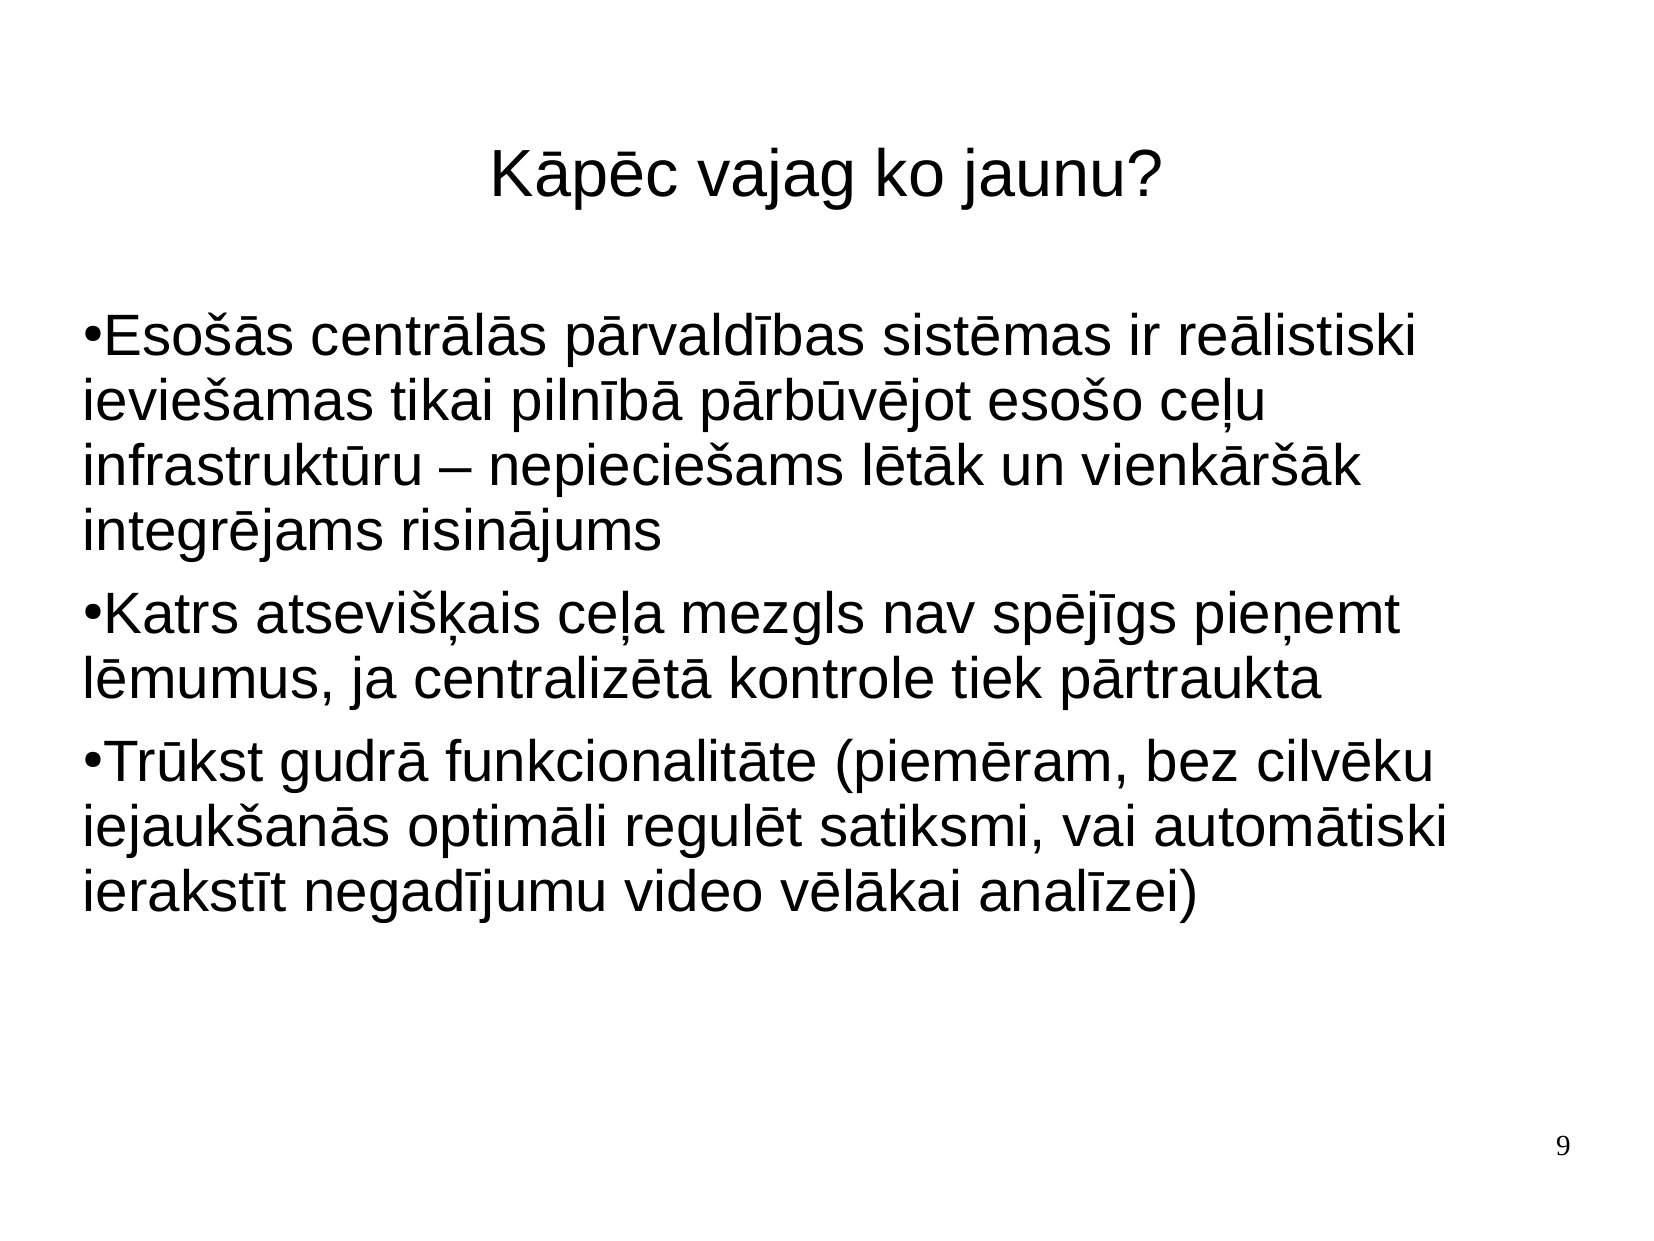

# Kāpēc vajag ko jaunu?
Esošās centrālās pārvaldības sistēmas ir reālistiski ieviešamas tikai pilnībā pārbūvējot esošo ceļu infrastruktūru – nepieciešams lētāk un vienkāršāk integrējams risinājums
Katrs atsevišķais ceļa mezgls nav spējīgs pieņemt lēmumus, ja centralizētā kontrole tiek pārtraukta
Trūkst gudrā funkcionalitāte (piemēram, bez cilvēku iejaukšanās optimāli regulēt satiksmi, vai automātiski ierakstīt negadījumu video vēlākai analīzei)
9